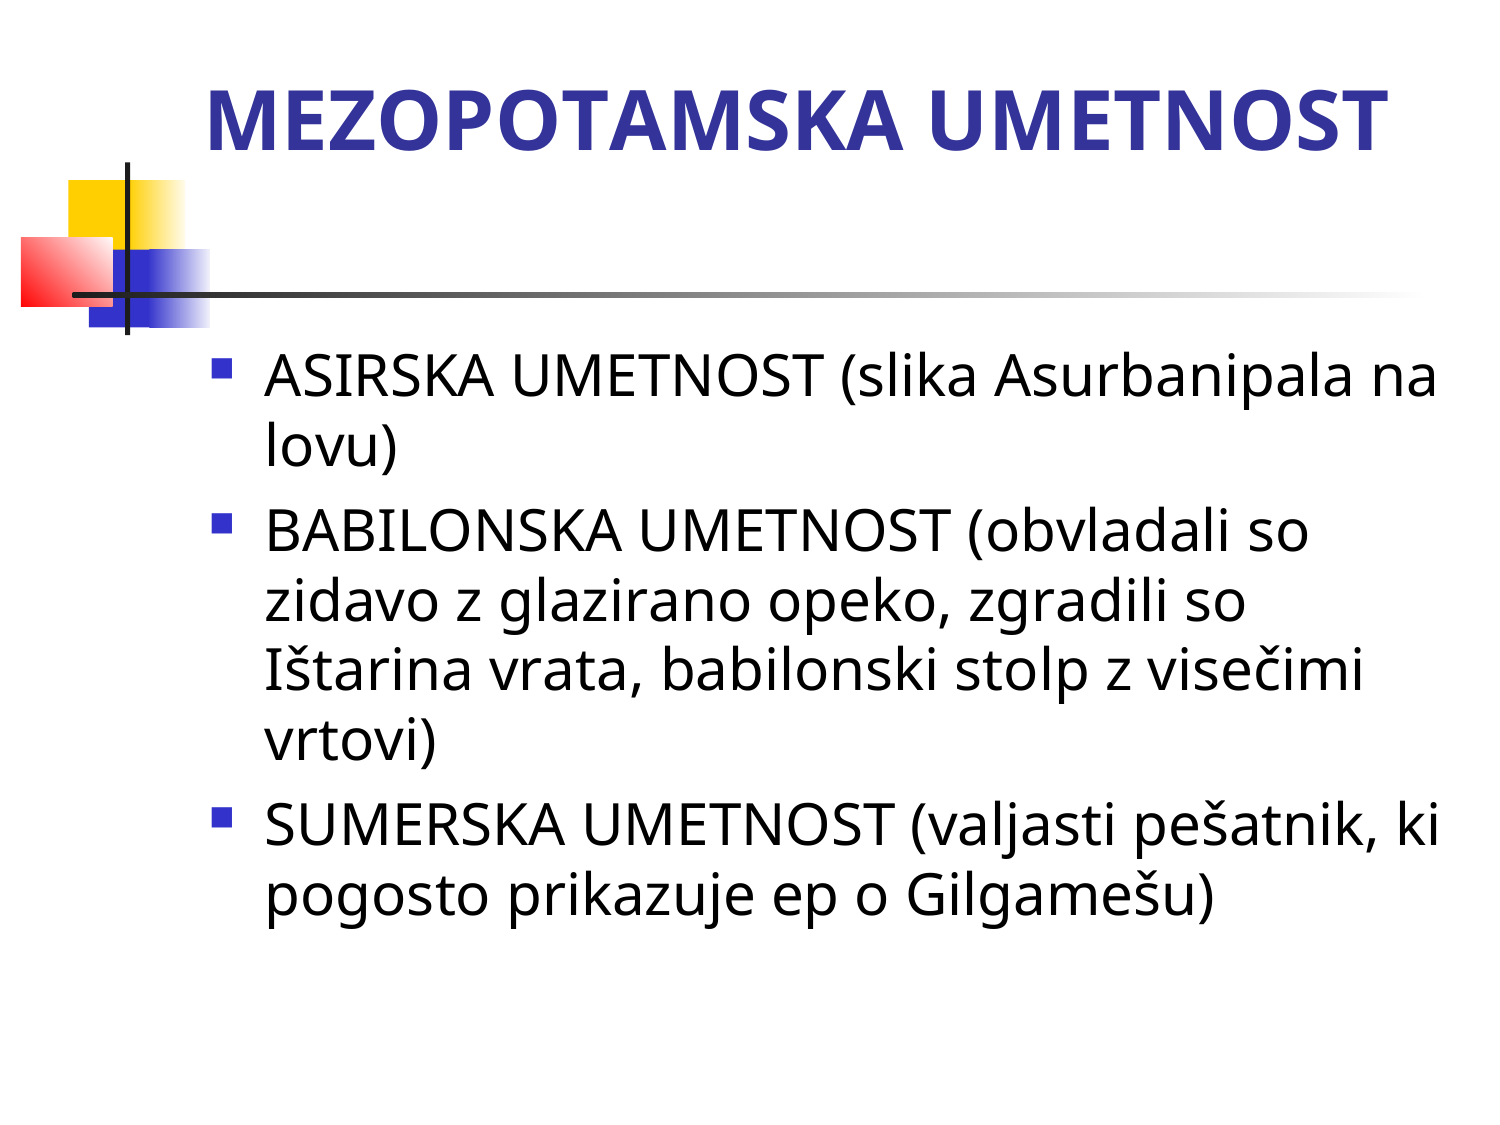

# MEZOPOTAMSKA UMETNOST
ASIRSKA UMETNOST (slika Asurbanipala na lovu)
BABILONSKA UMETNOST (obvladali so zidavo z glazirano opeko, zgradili so Ištarina vrata, babilonski stolp z visečimi vrtovi)
SUMERSKA UMETNOST (valjasti pešatnik, ki pogosto prikazuje ep o Gilgamešu)